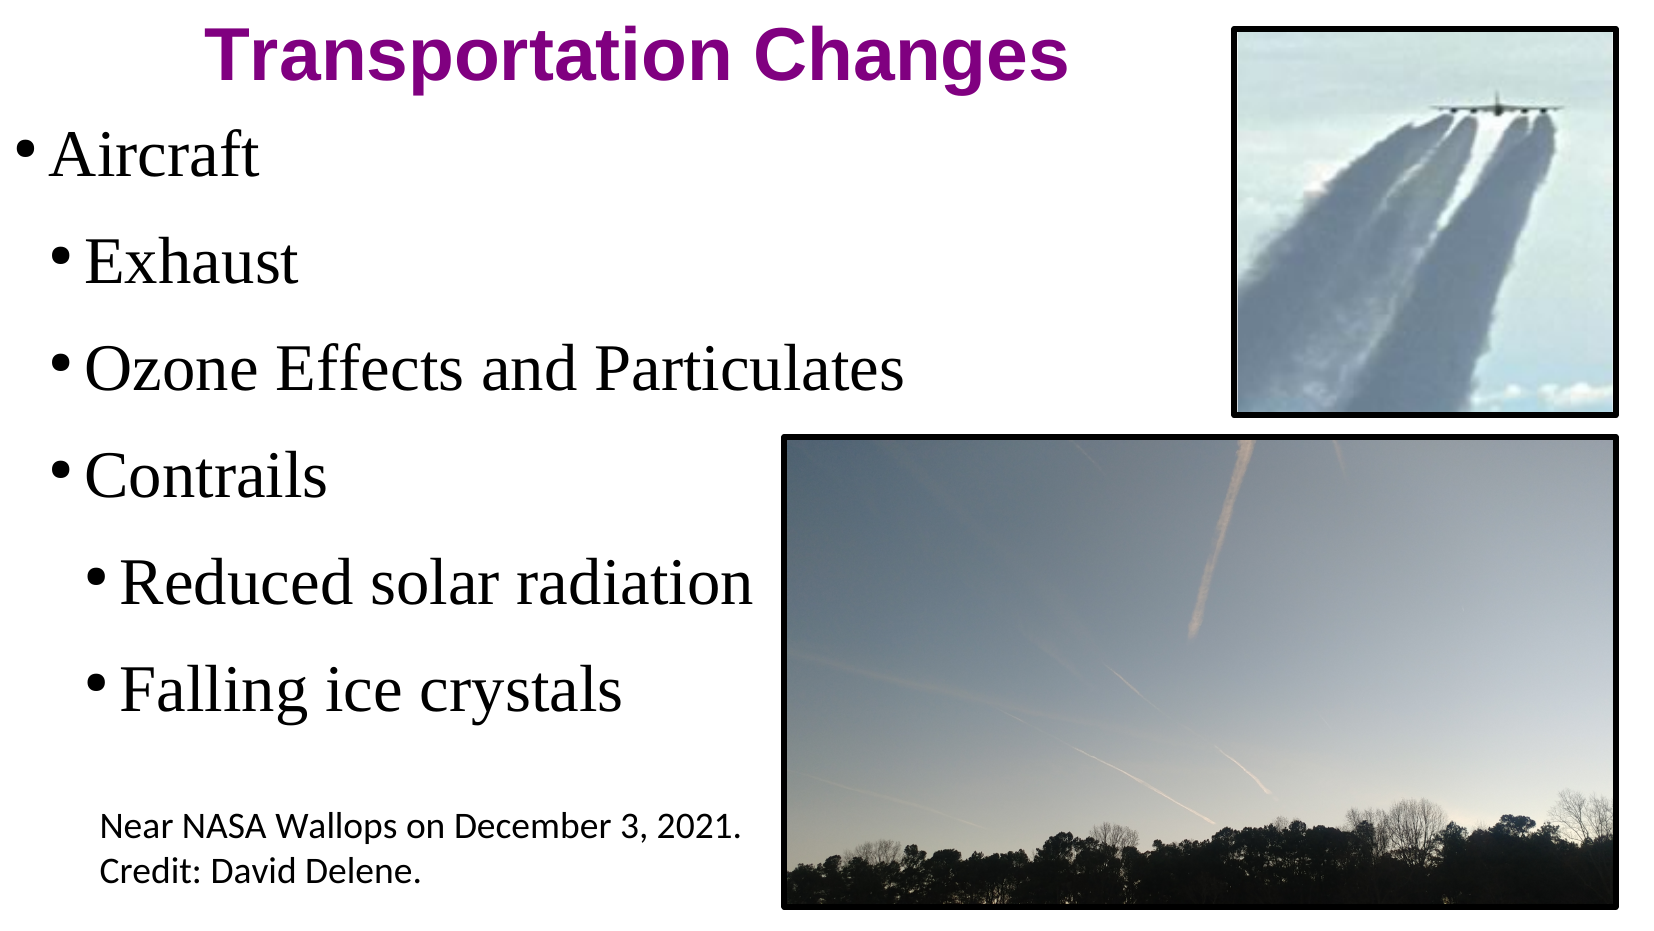

# Transportation Changes
Aircraft
Exhaust
Ozone Effects and Particulates
Contrails
Reduced solar radiation
Falling ice crystals
Near NASA Wallops on December 3, 2021. Credit: David Delene.